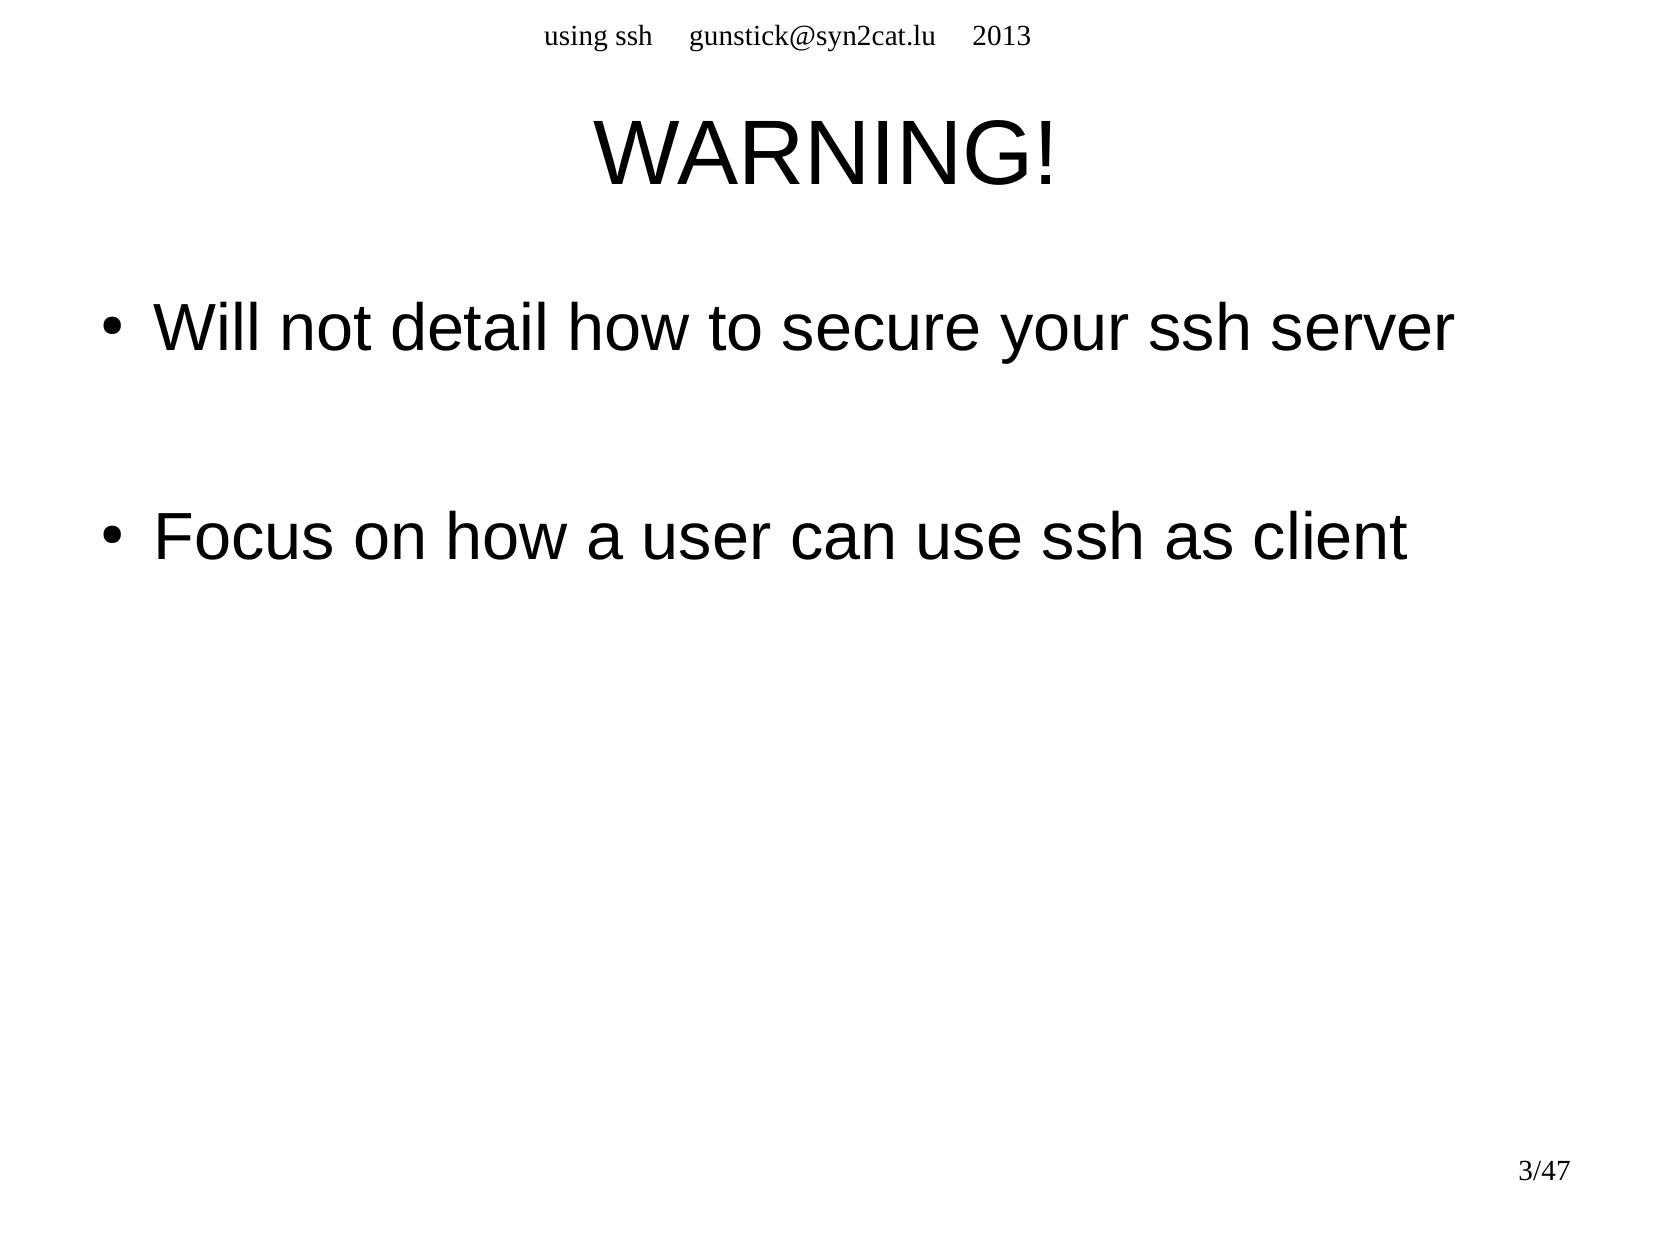

using ssh gunstick@syn2cat.lu 2013
# WARNING!
Will not detail how to secure your ssh server
Focus on how a user can use ssh as client
3